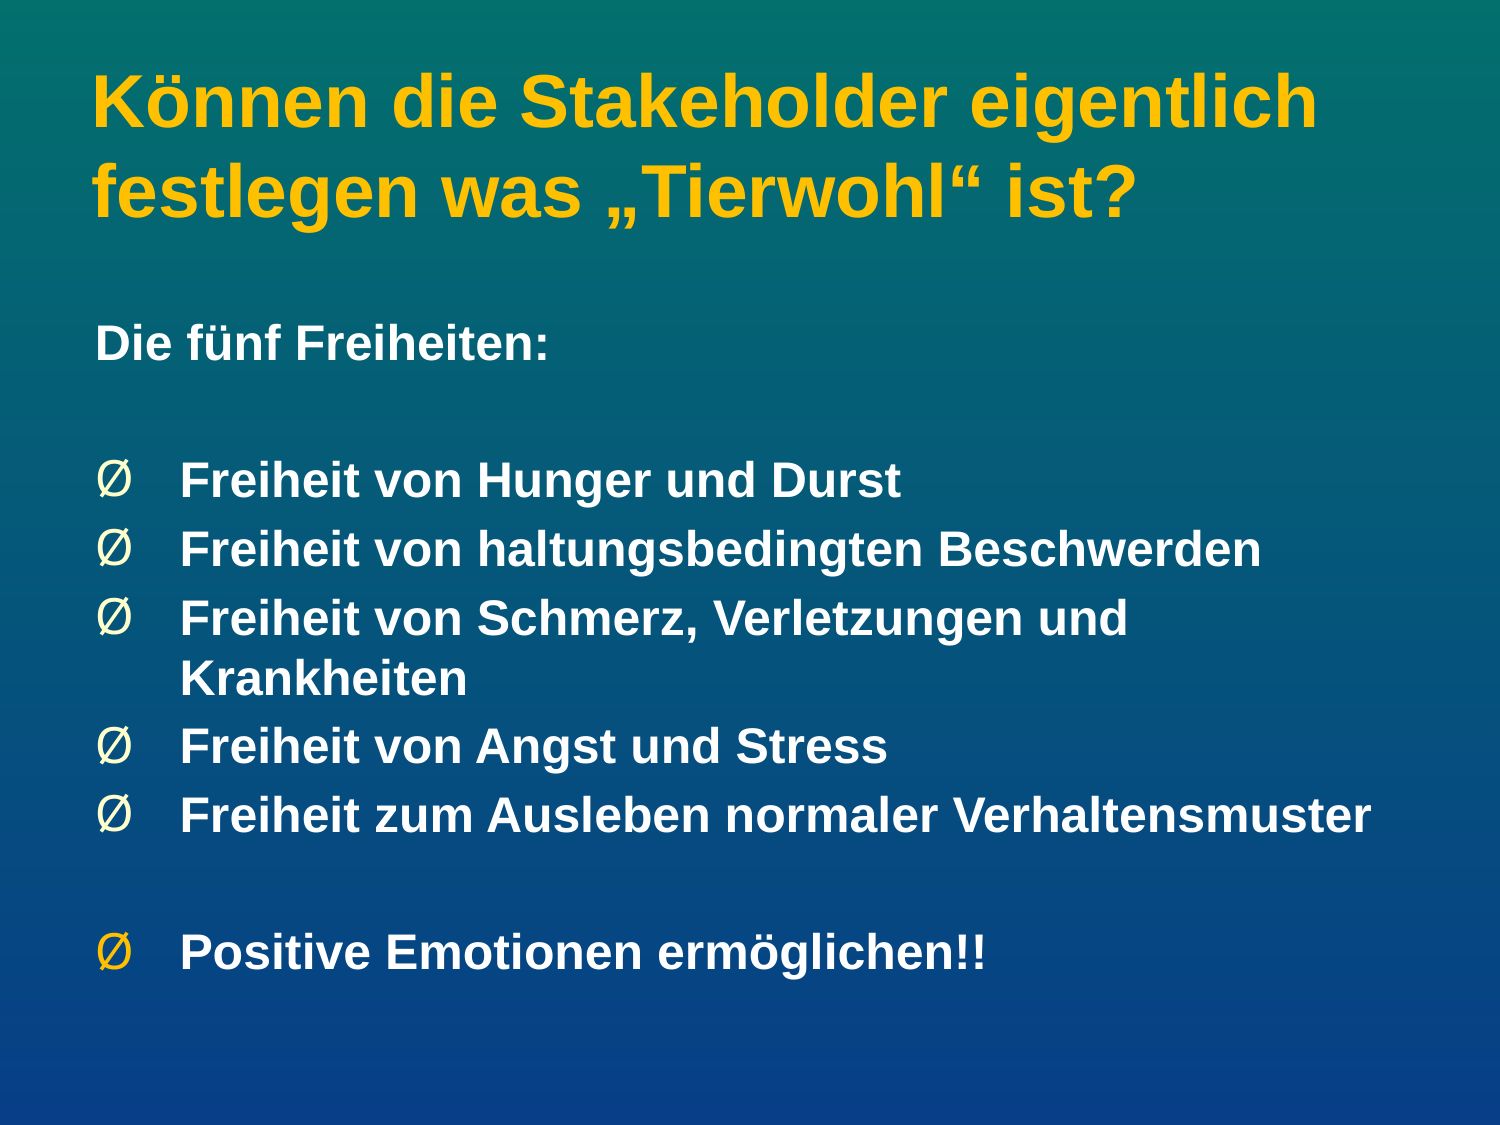

Können die Stakeholder eigentlich festlegen was „Tierwohl“ ist?
# Die fünf Freiheiten:
Freiheit von Hunger und Durst
Freiheit von haltungsbedingten Beschwerden
Freiheit von Schmerz, Verletzungen und Krankheiten
Freiheit von Angst und Stress
Freiheit zum Ausleben normaler Verhaltensmuster
Positive Emotionen ermöglichen!!